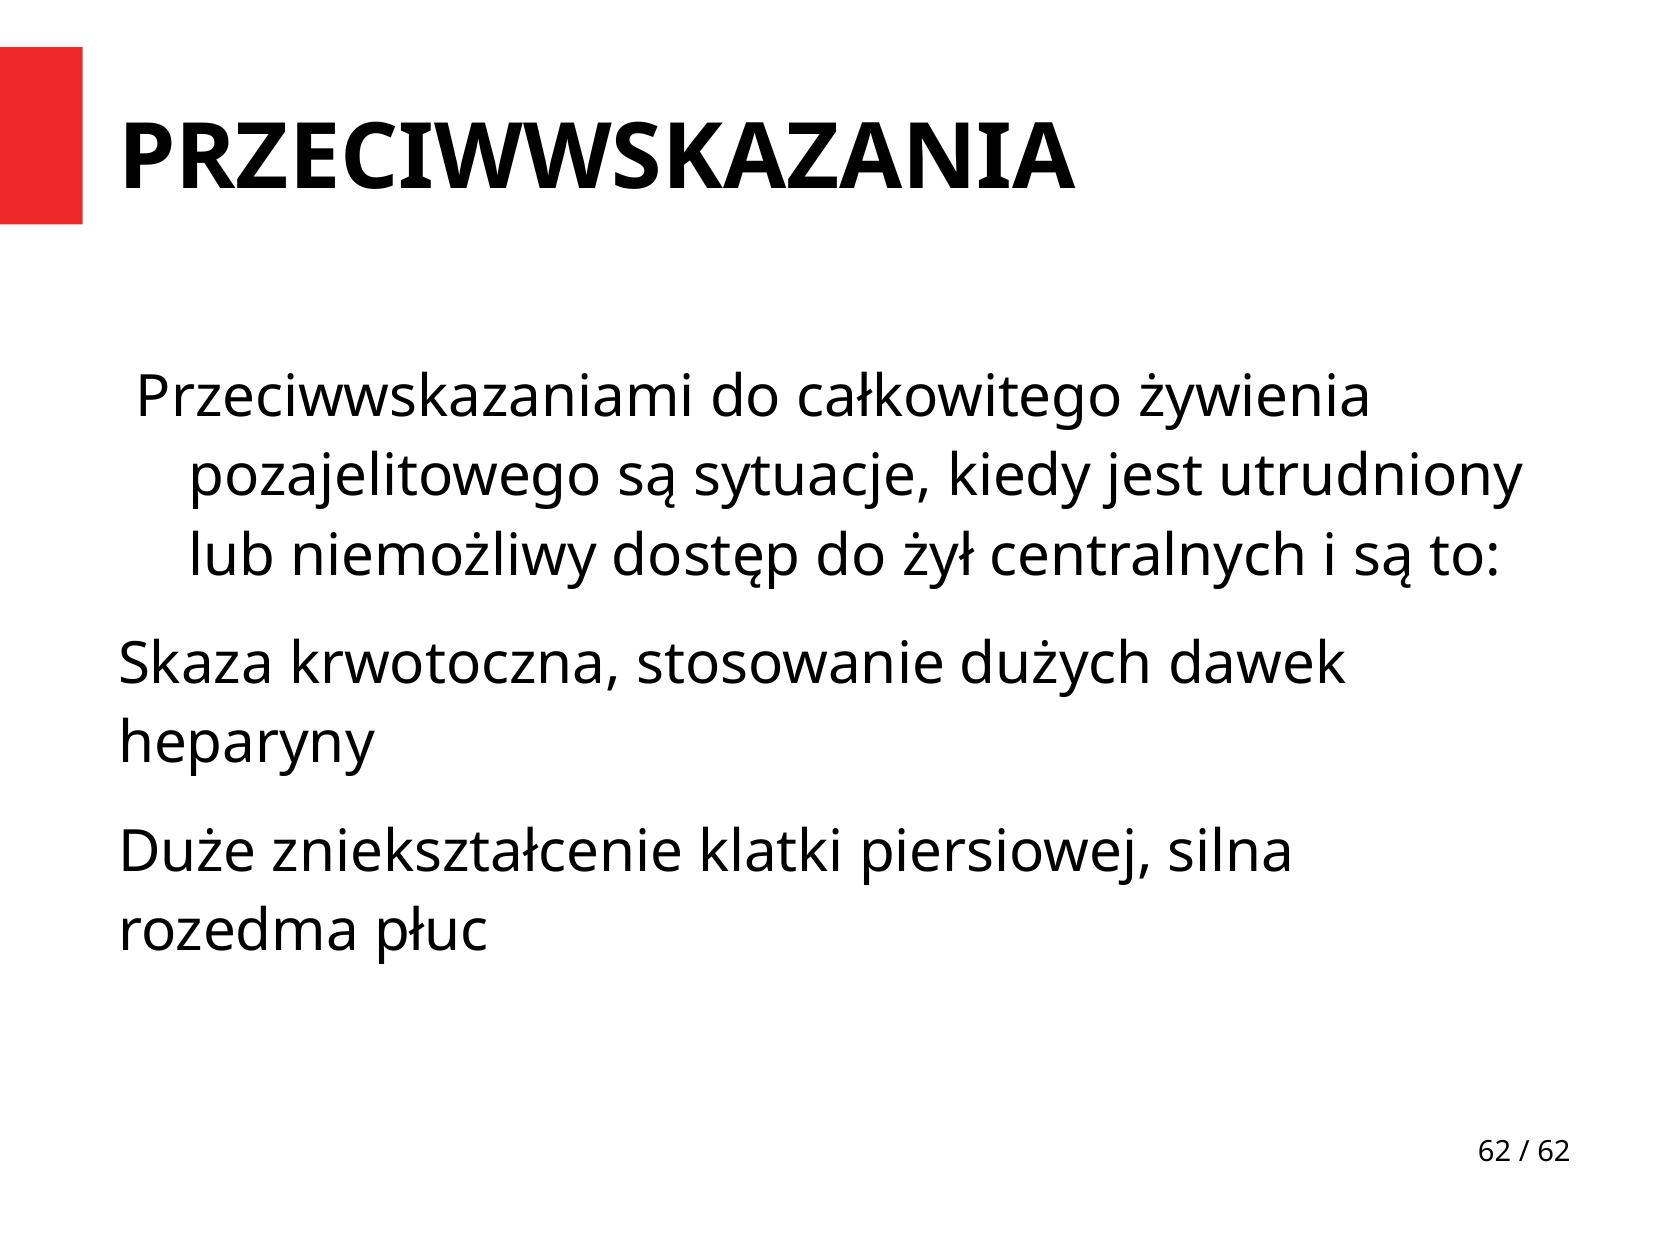

# PRZECIWWSKAZANIA
Przeciwwskazaniami do całkowitego żywienia pozajelitowego są sytuacje, kiedy jest utrudniony lub niemożliwy dostęp do żył centralnych i są to:
Skaza krwotoczna, stosowanie dużych dawek heparyny
Duże zniekształcenie klatki piersiowej, silna rozedma płuc
62